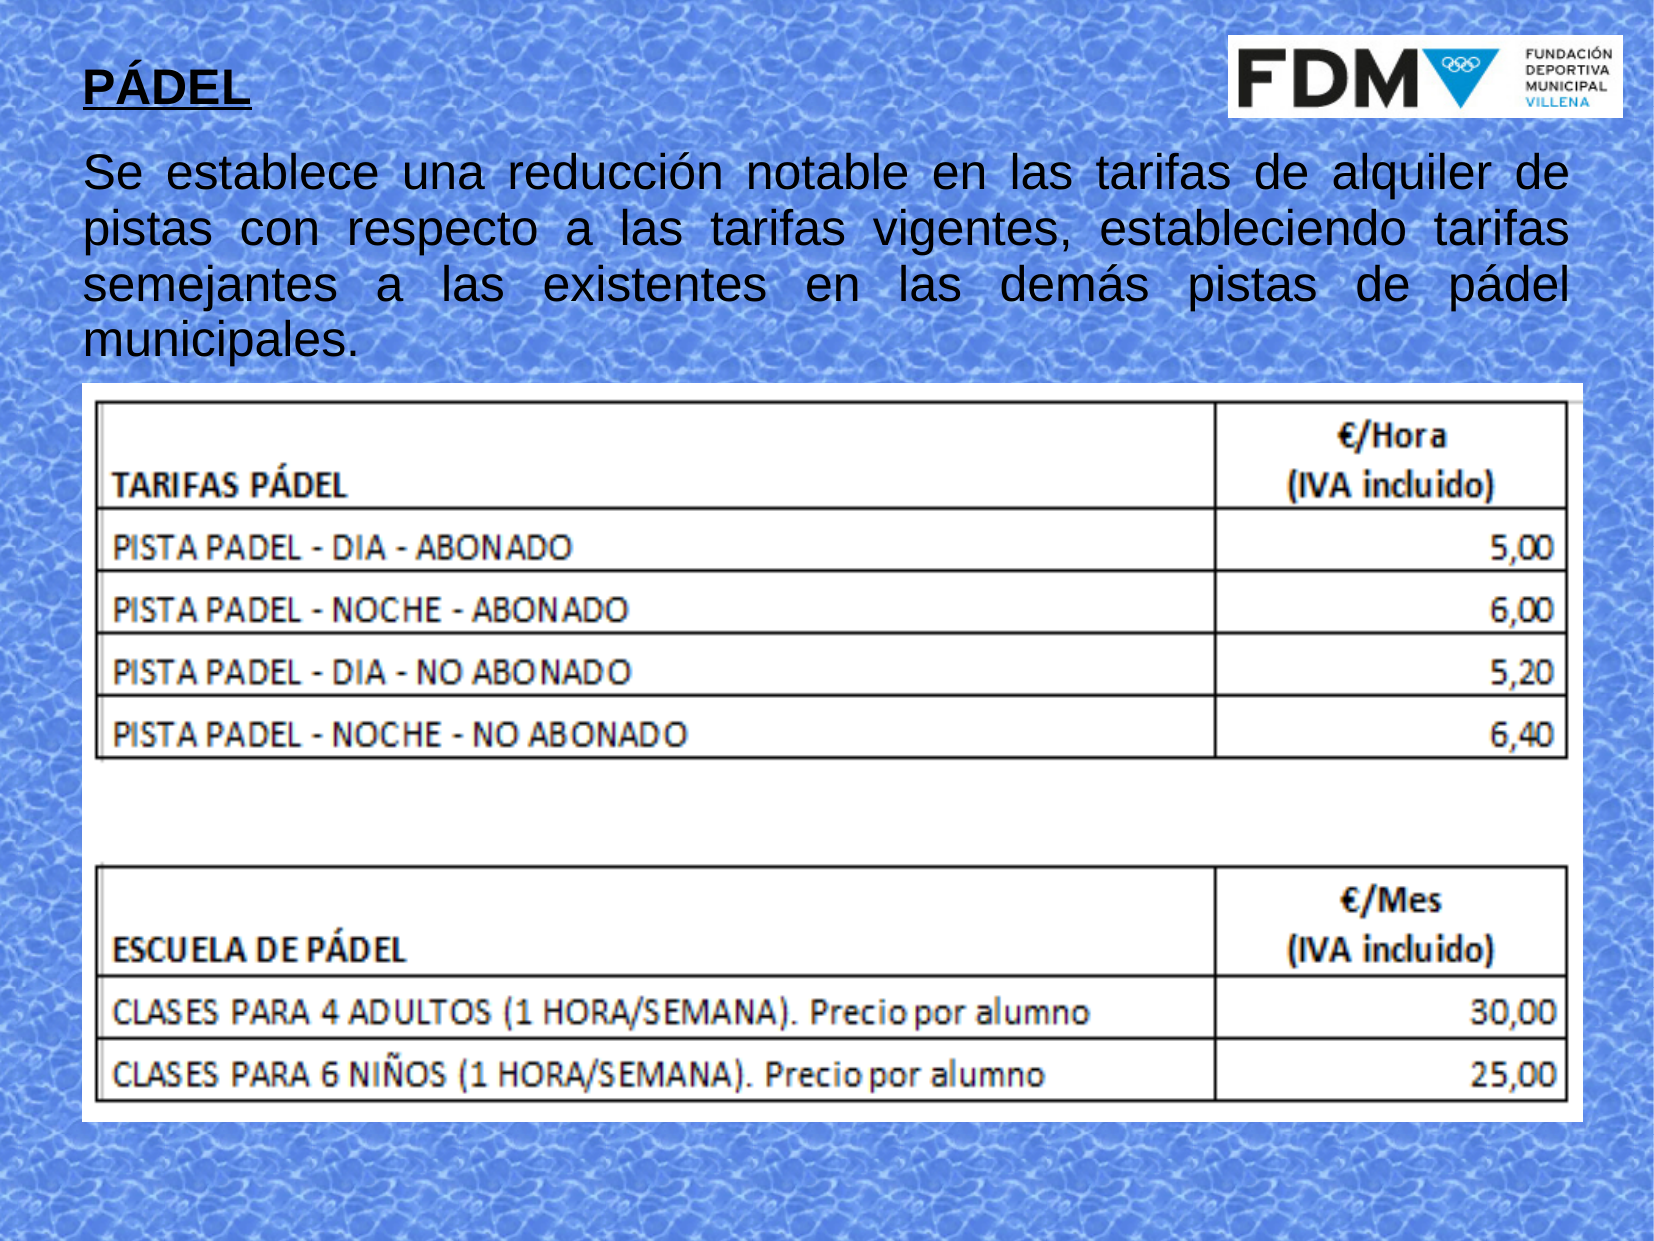

# PÁDEL
Se establece una reducción notable en las tarifas de alquiler de pistas con respecto a las tarifas vigentes, estableciendo tarifas semejantes a las existentes en las demás pistas de pádel municipales.